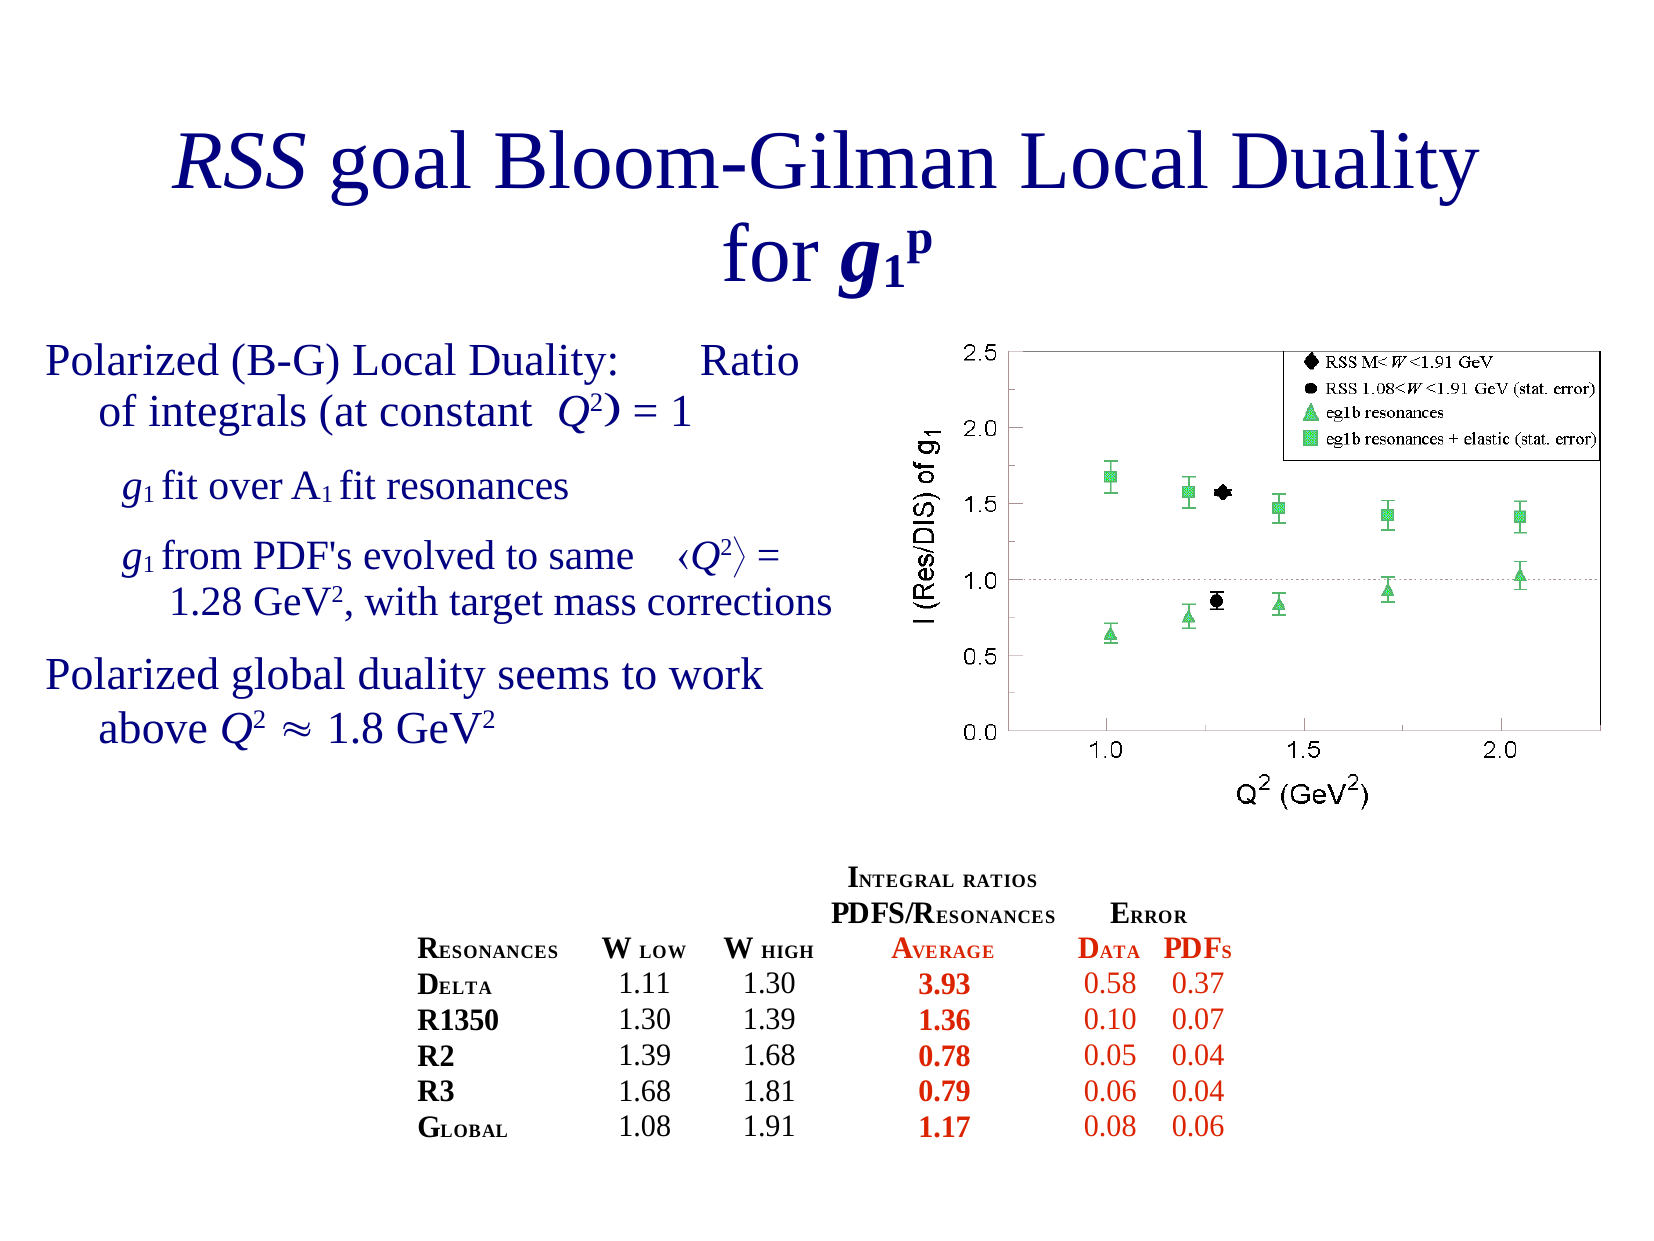

# RSS goal Bloom-Gilman Local Duality for g1p
Polarized (B-G) Local Duality: Ratio of integrals (at constant Q2) = 1
g1 fit over A1 fit resonances
g1 from PDF's evolved to same Q2 = 1.28 GeV2, with target mass corrections
Polarized global duality seems to work above Q2  1.8 GeV2